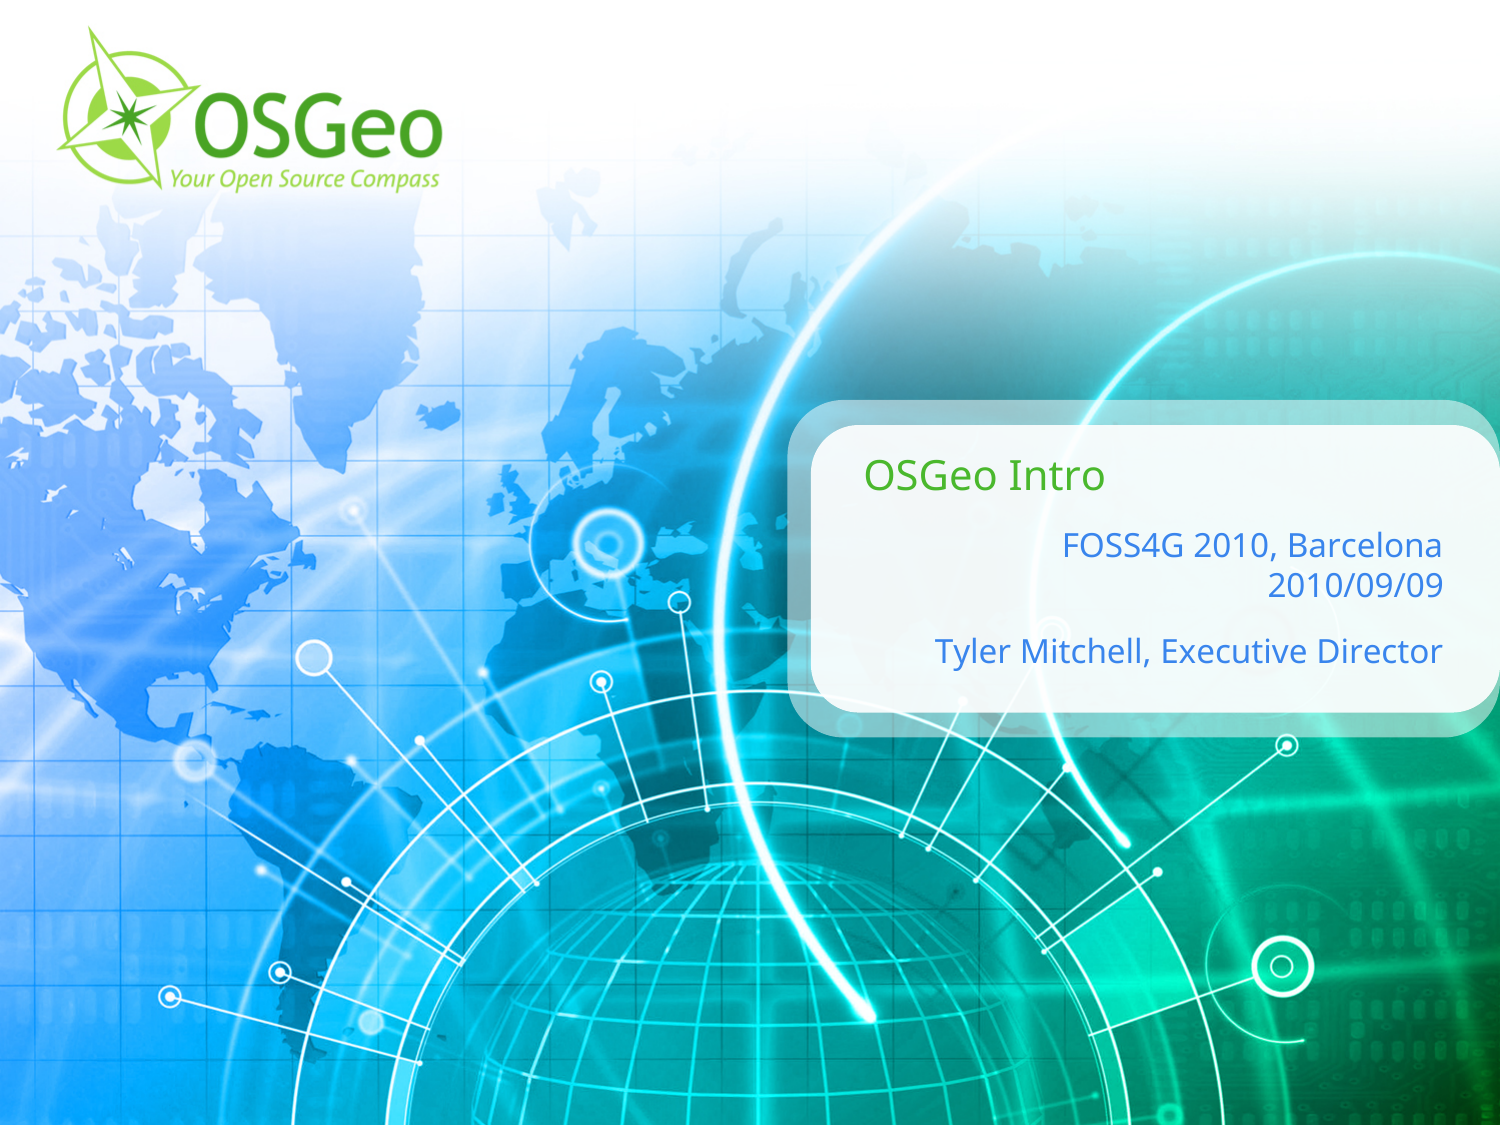

OSGeo Intro
FOSS4G 2010, Barcelona
2010/09/09
Tyler Mitchell, Executive Director